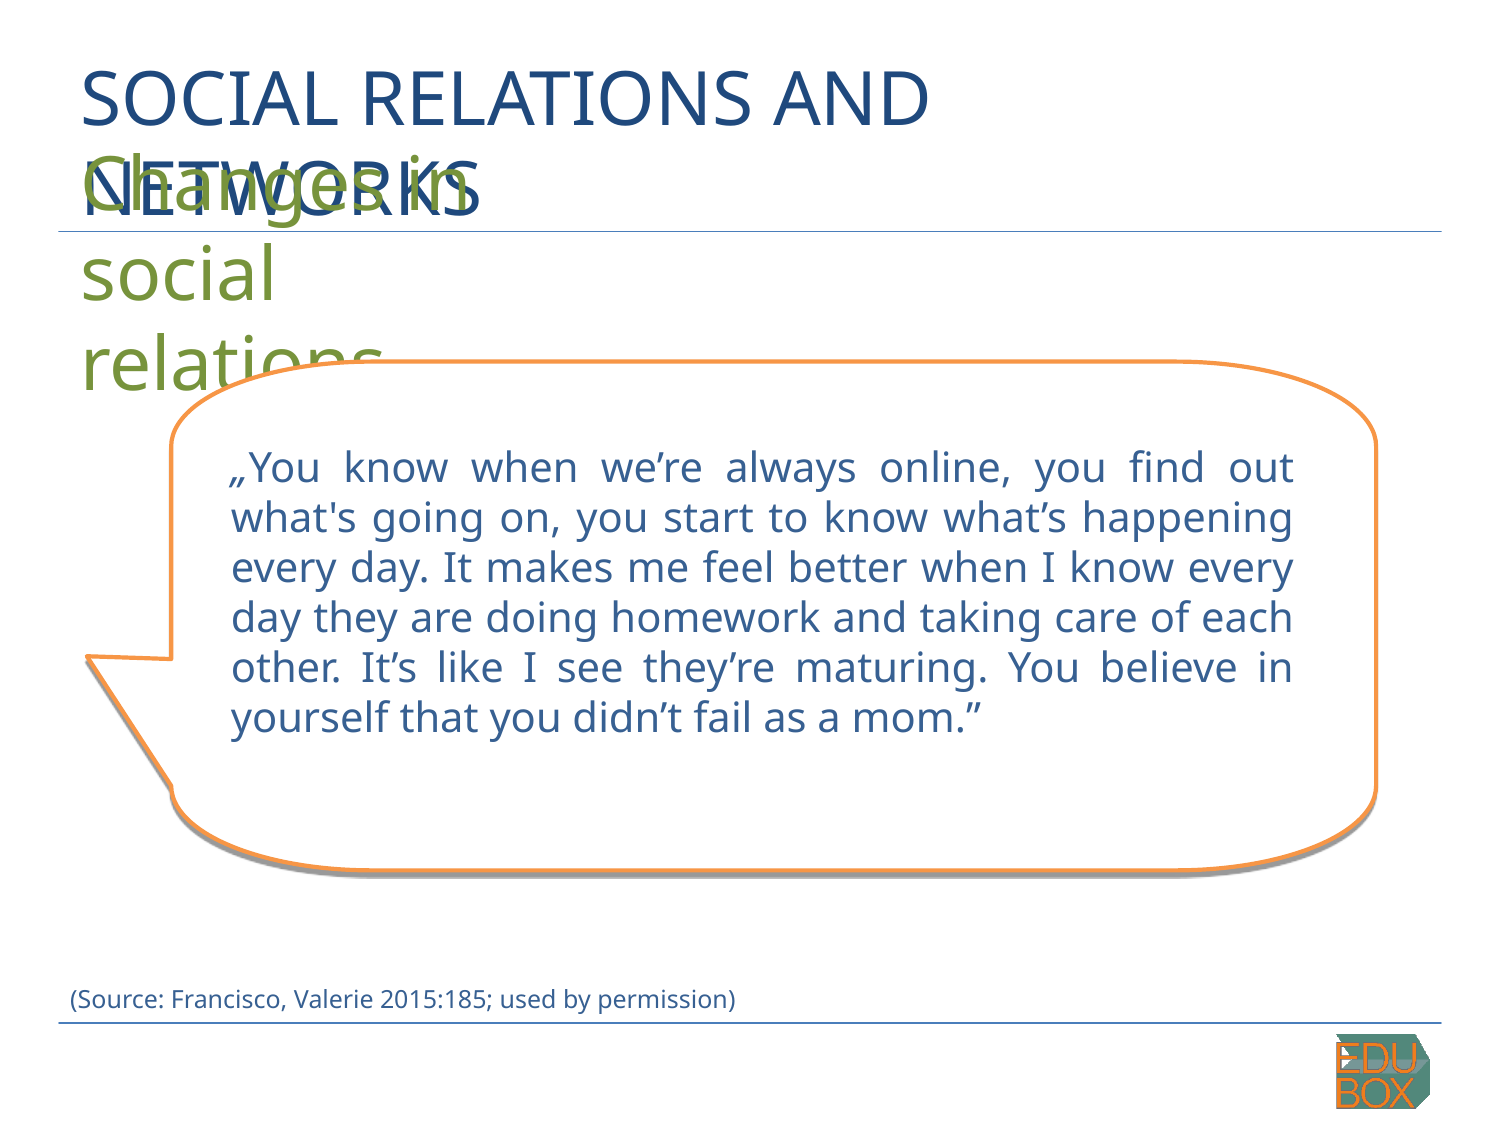

# SOCIAL RELATIONS AND NETWORKS
Changes in social relations
„You know when we’re always online, you find out what's going on, you start to know what’s happening every day. It makes me feel better when I know every day they are doing homework and taking care of each other. It’s like I see they’re maturing. You believe in yourself that you didn’t fail as a mom.”
(Source: Francisco, Valerie 2015:185; used by permission)